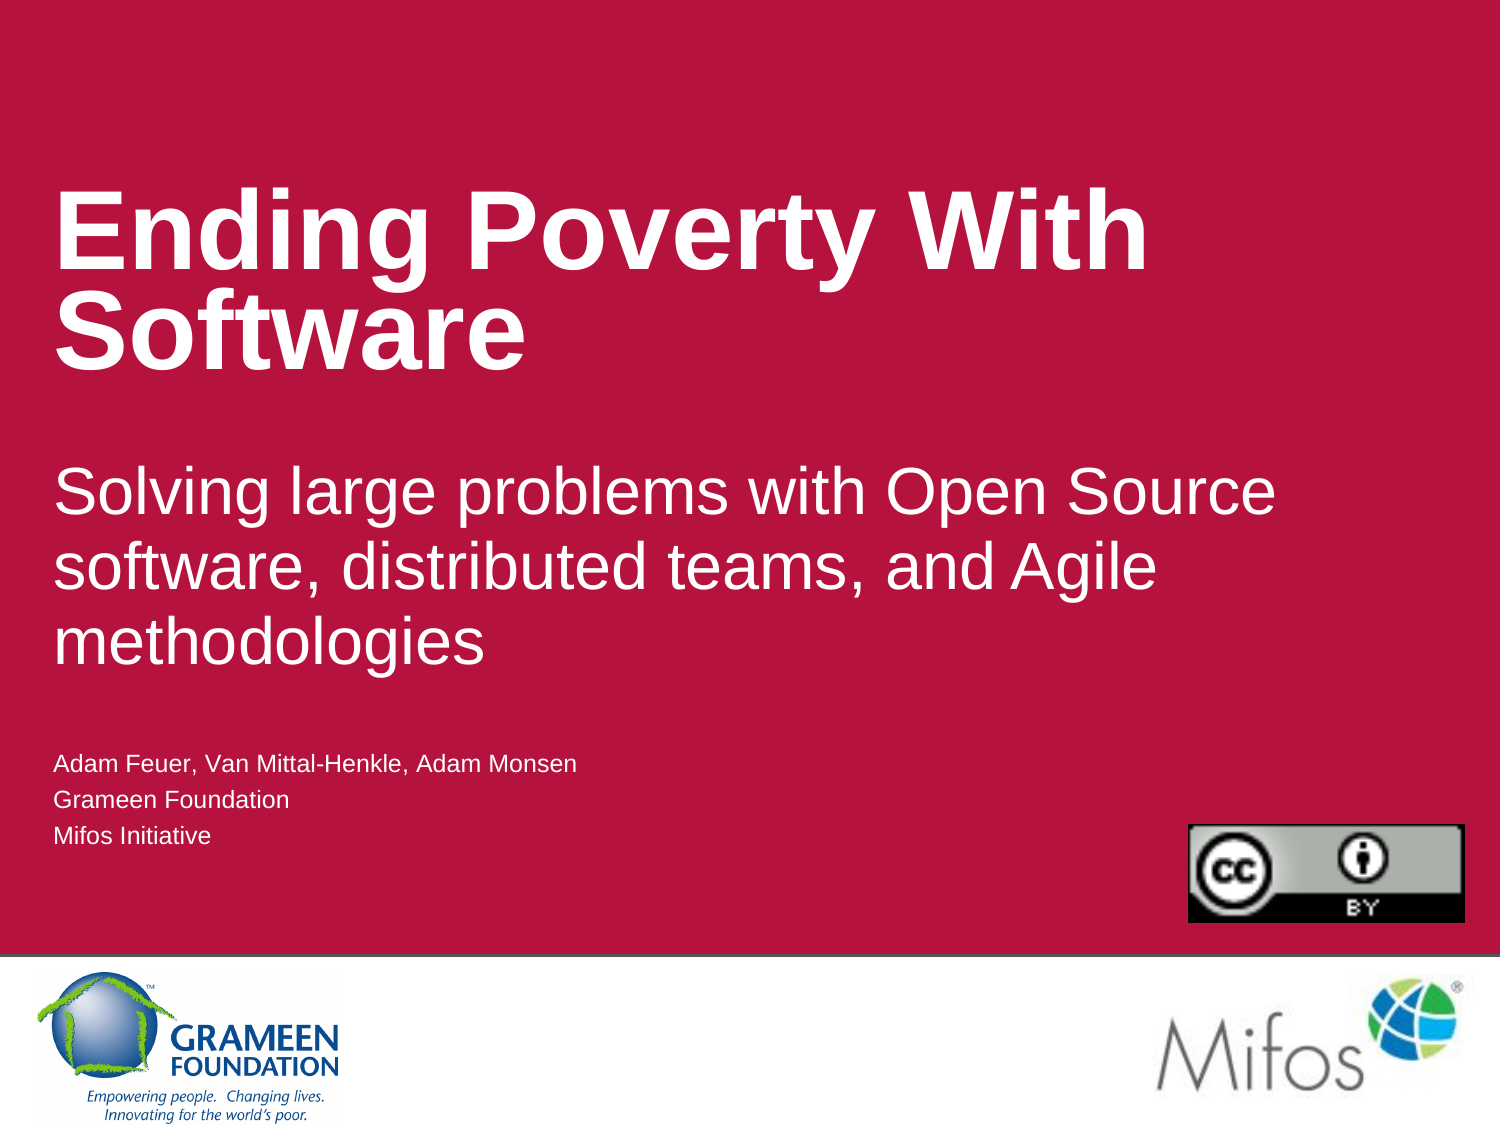

# Ending Poverty With Software
Solving large problems with Open Source software, distributed teams, and Agile methodologies
Adam Feuer, Van Mittal-Henkle, Adam Monsen
Grameen Foundation
Mifos Initiative